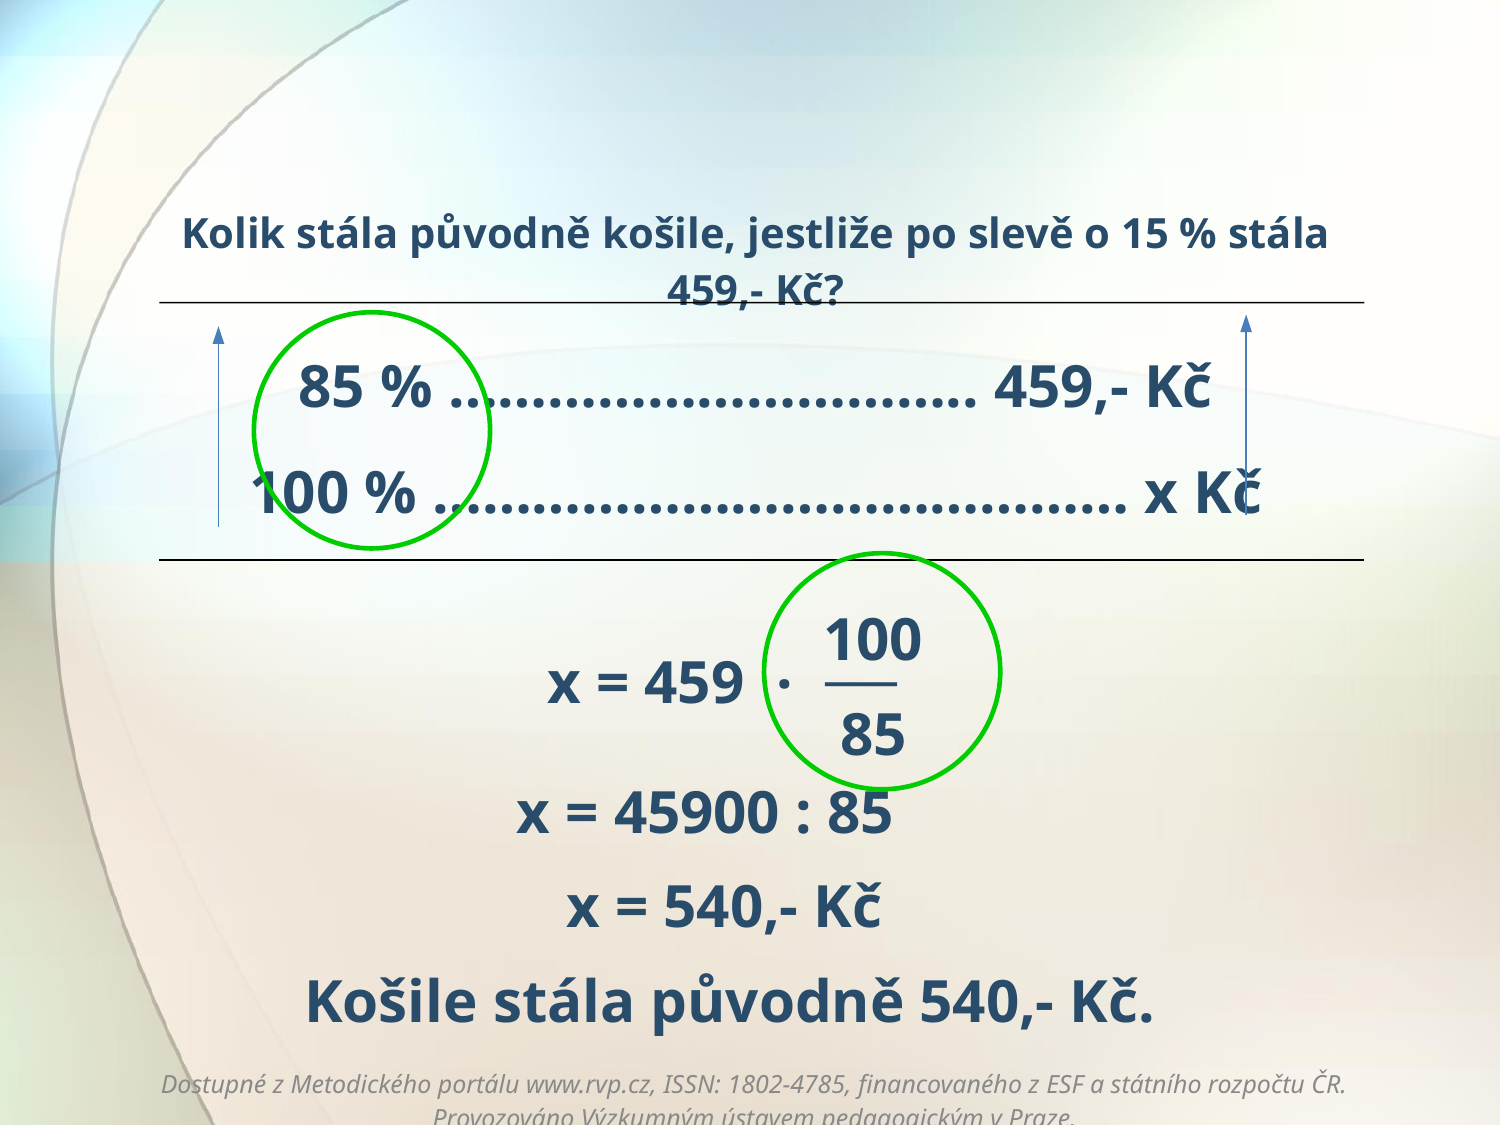

Kolik stála původně košile, jestliže po slevě o 15 % stála 459,- Kč?
85 % ………………………….. 459,- Kč
100 % …………………………………… x Kč
100
___
.
x = 459
85
x = 45900 : 85
x = 540,- Kč
Košile stála původně 540,- Kč.